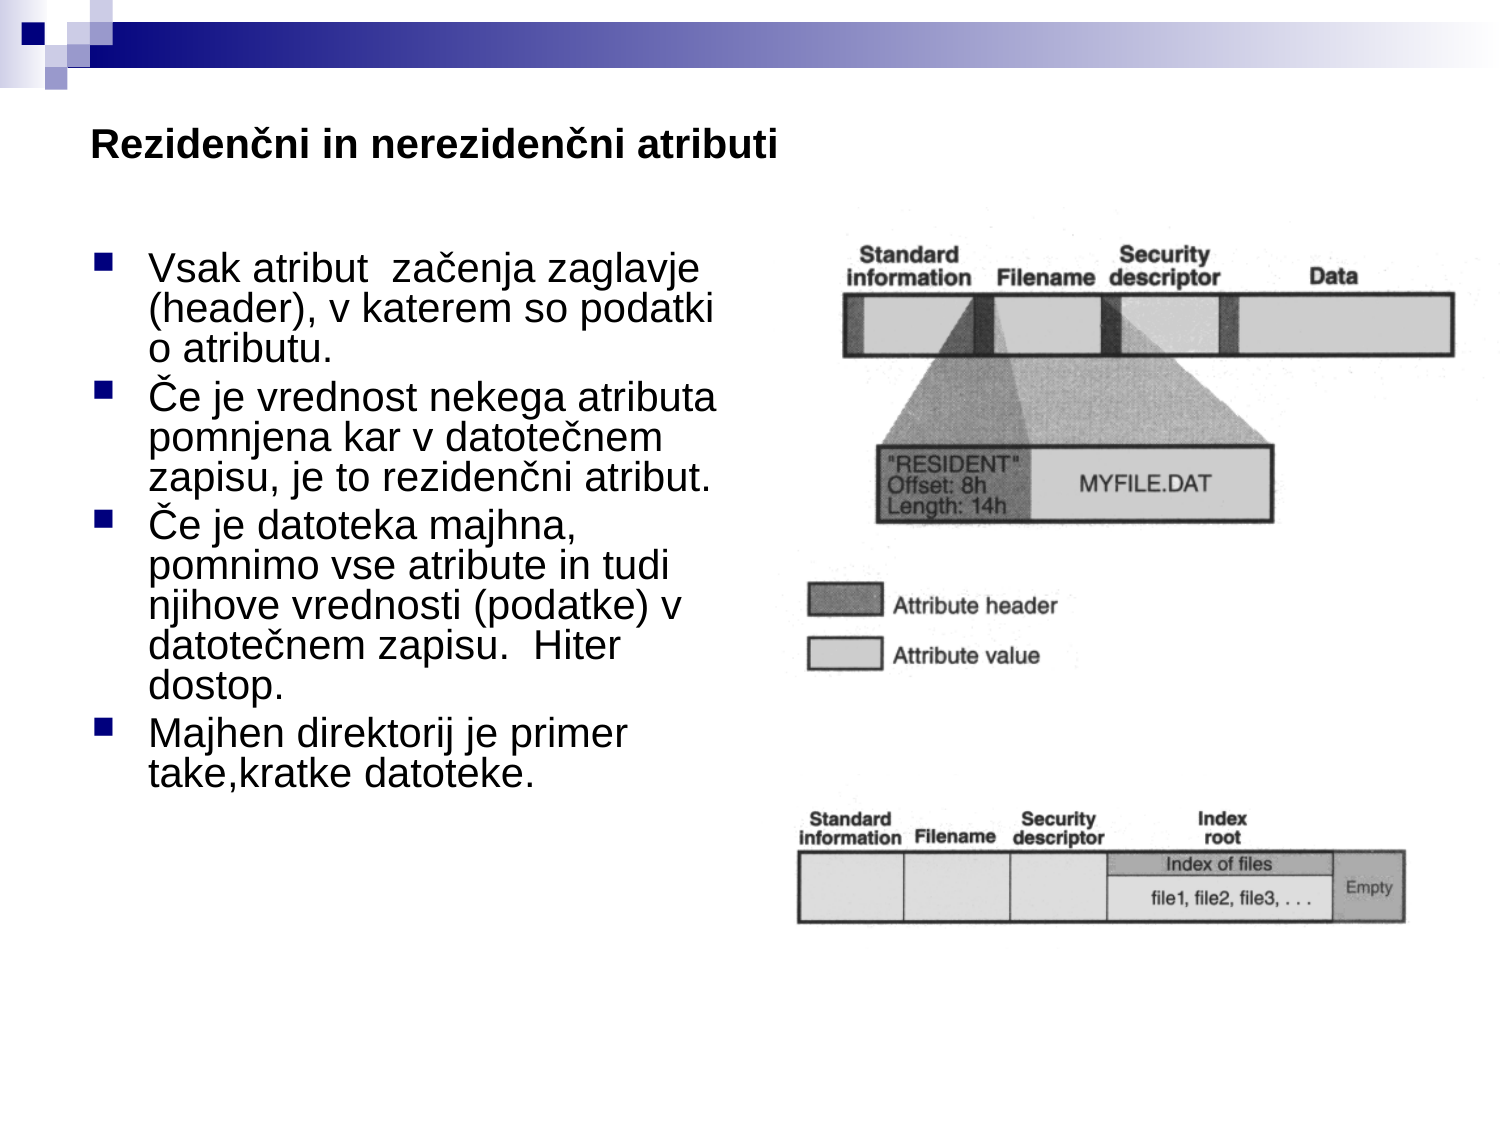

Rezidenčni in nerezidenčni atributi
# Vsak atribut začenja zaglavje (header), v katerem so podatki o atributu.
Če je vrednost nekega atributa pomnjena kar v datotečnem zapisu, je to rezidenčni atribut.
Če je datoteka majhna, pomnimo vse atribute in tudi njihove vrednosti (podatke) v datotečnem zapisu. Hiter dostop.
Majhen direktorij je primer take,kratke datoteke.